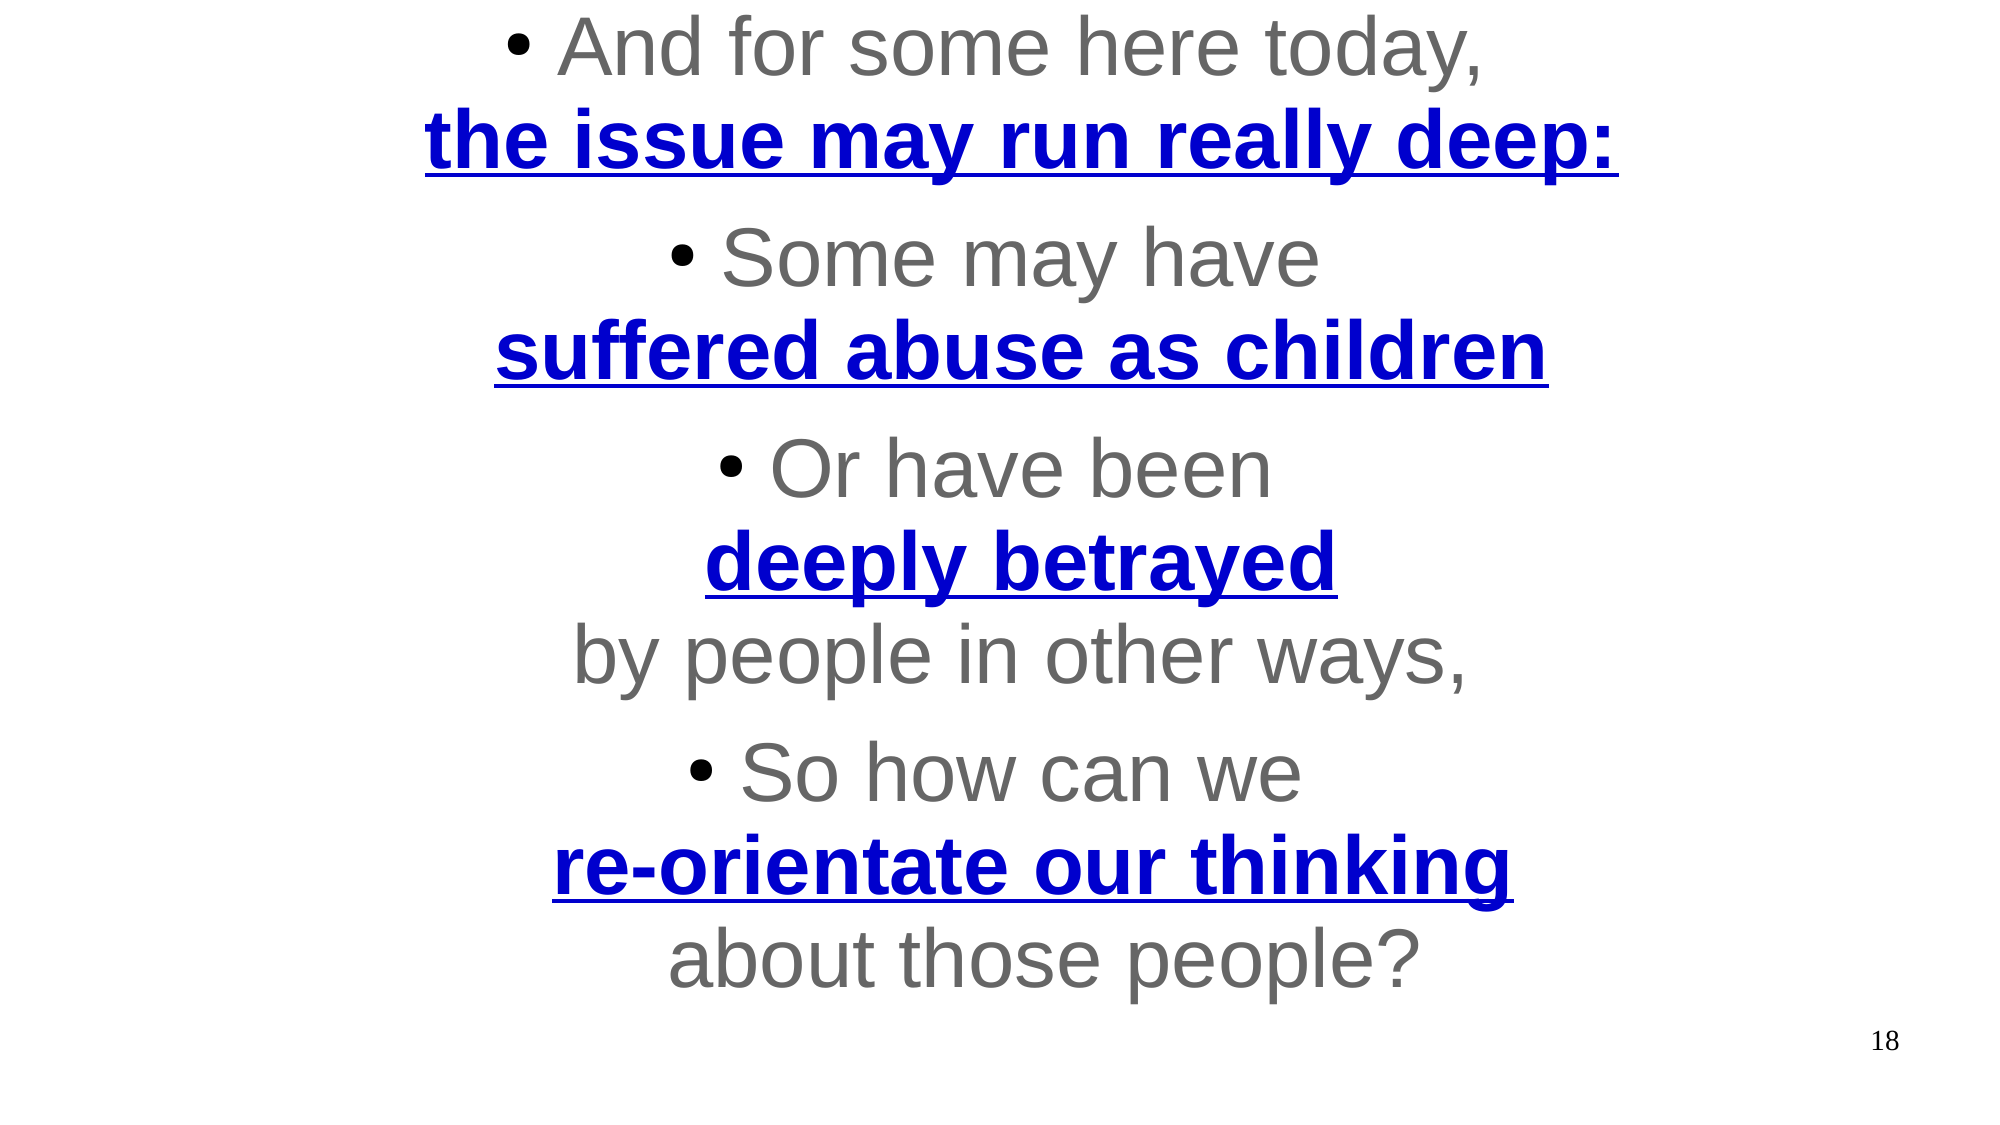

# And for some here today, the issue may run really deep:
Some may have
suffered abuse as children
Or have been
deeply betrayed
by people in other ways,
So how can we
re-orientate our thinking
 about those people?
18